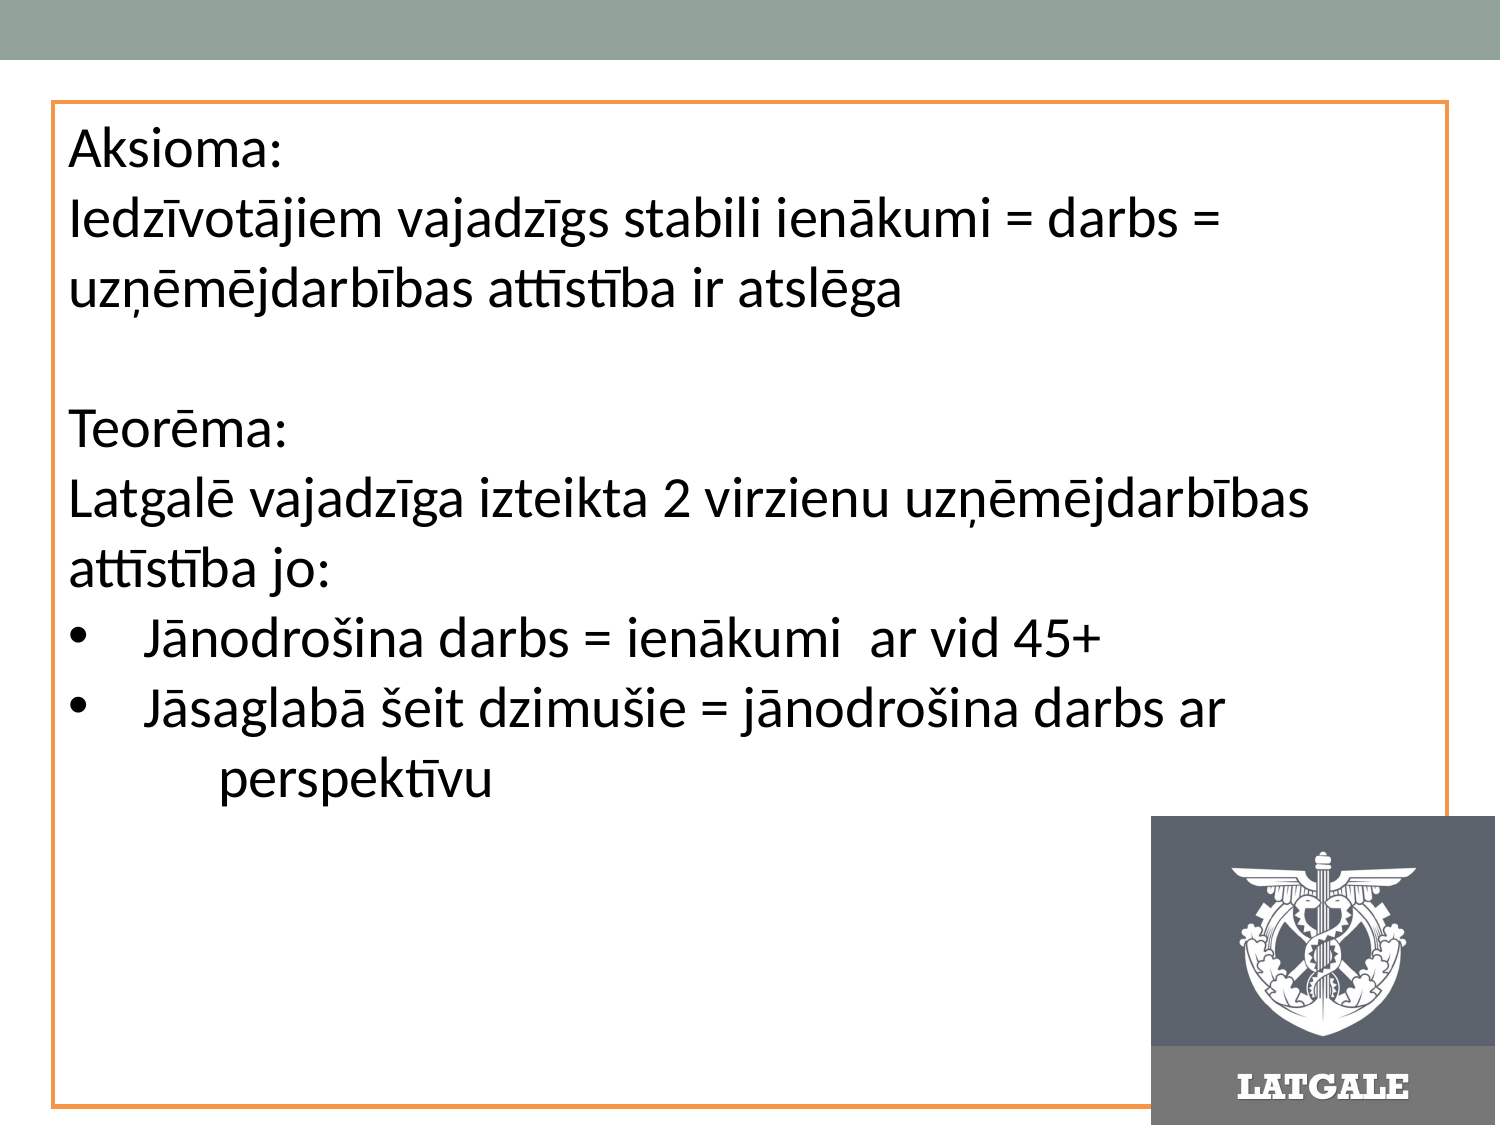

Aksioma:
Iedzīvotājiem vajadzīgs stabili ienākumi = darbs = uzņēmējdarbības attīstība ir atslēga
Teorēma:
Latgalē vajadzīga izteikta 2 virzienu uzņēmējdarbības attīstība jo:
Jānodrošina darbs = ienākumi ar vid 45+
Jāsaglabā šeit dzimušie = jānodrošina darbs ar perspektīvu